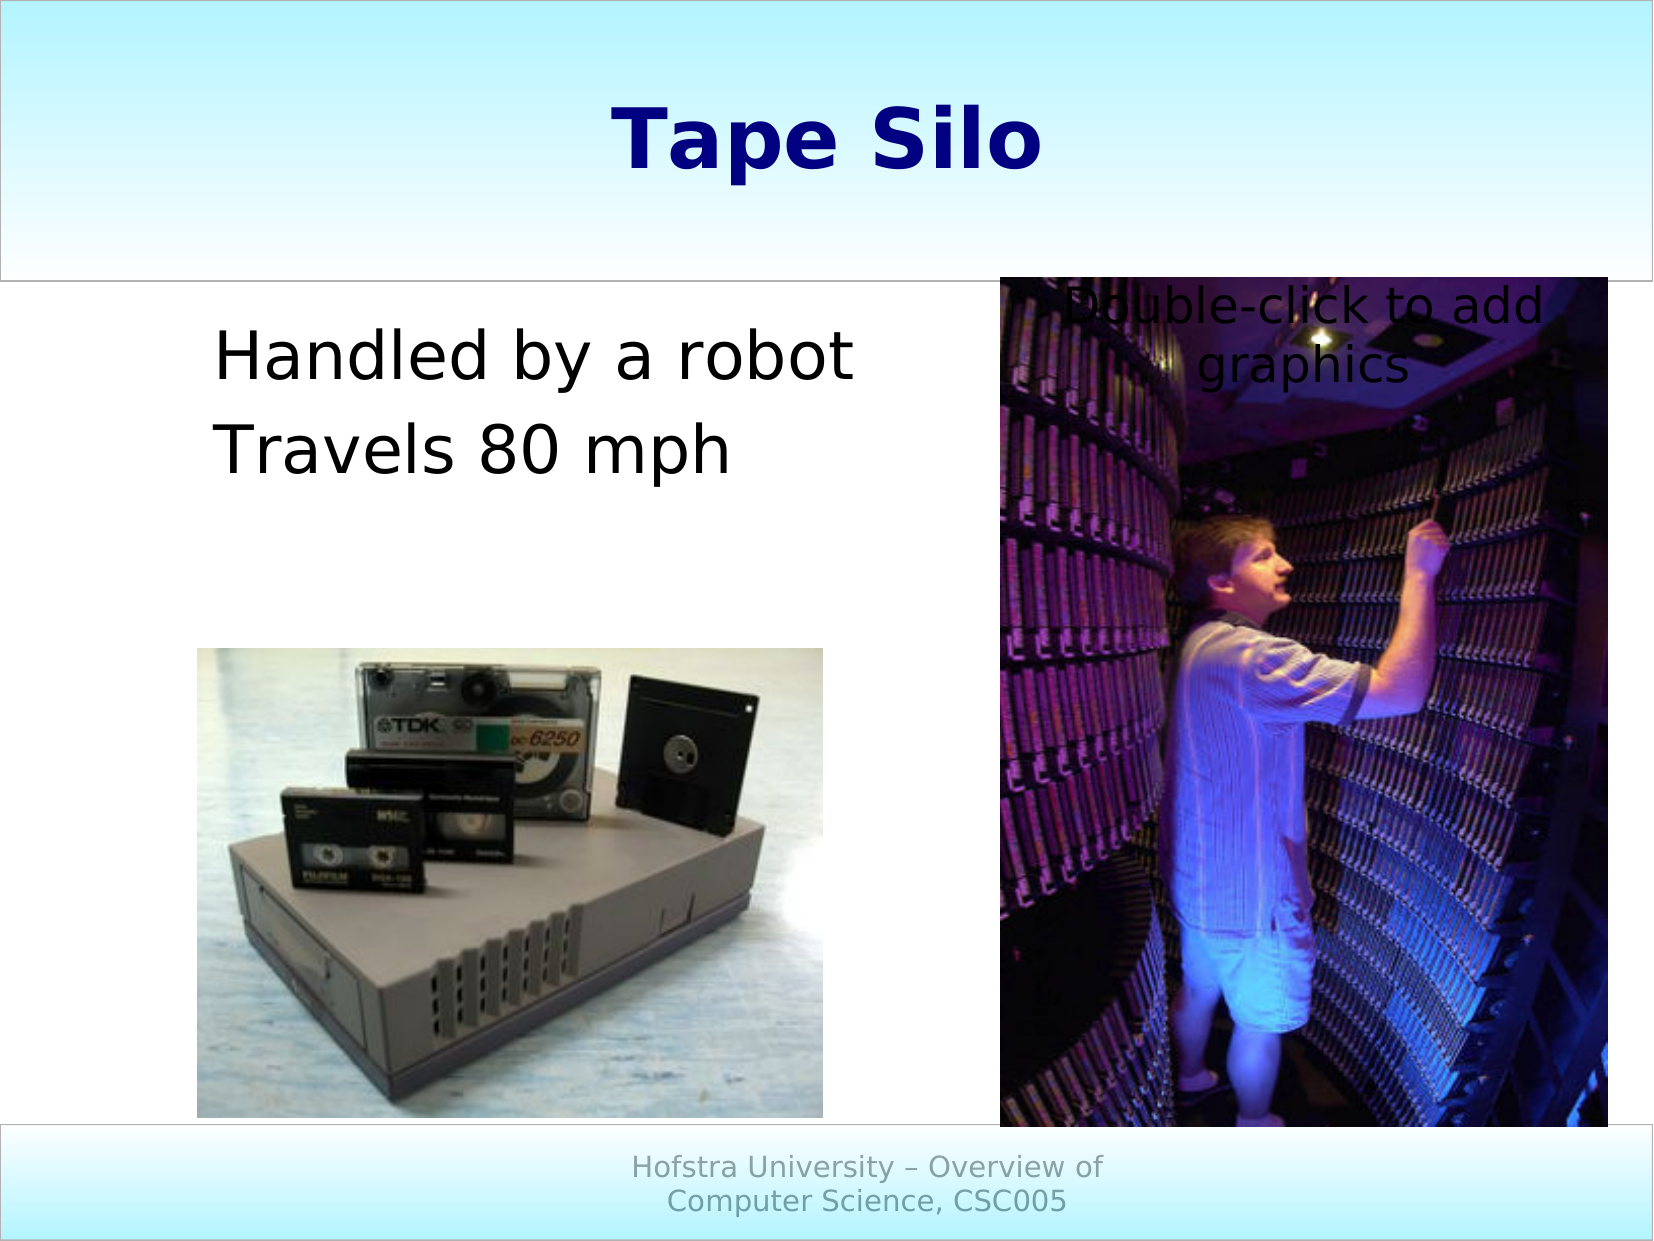

# Tape Silo
Handled by a robot
Travels 80 mph